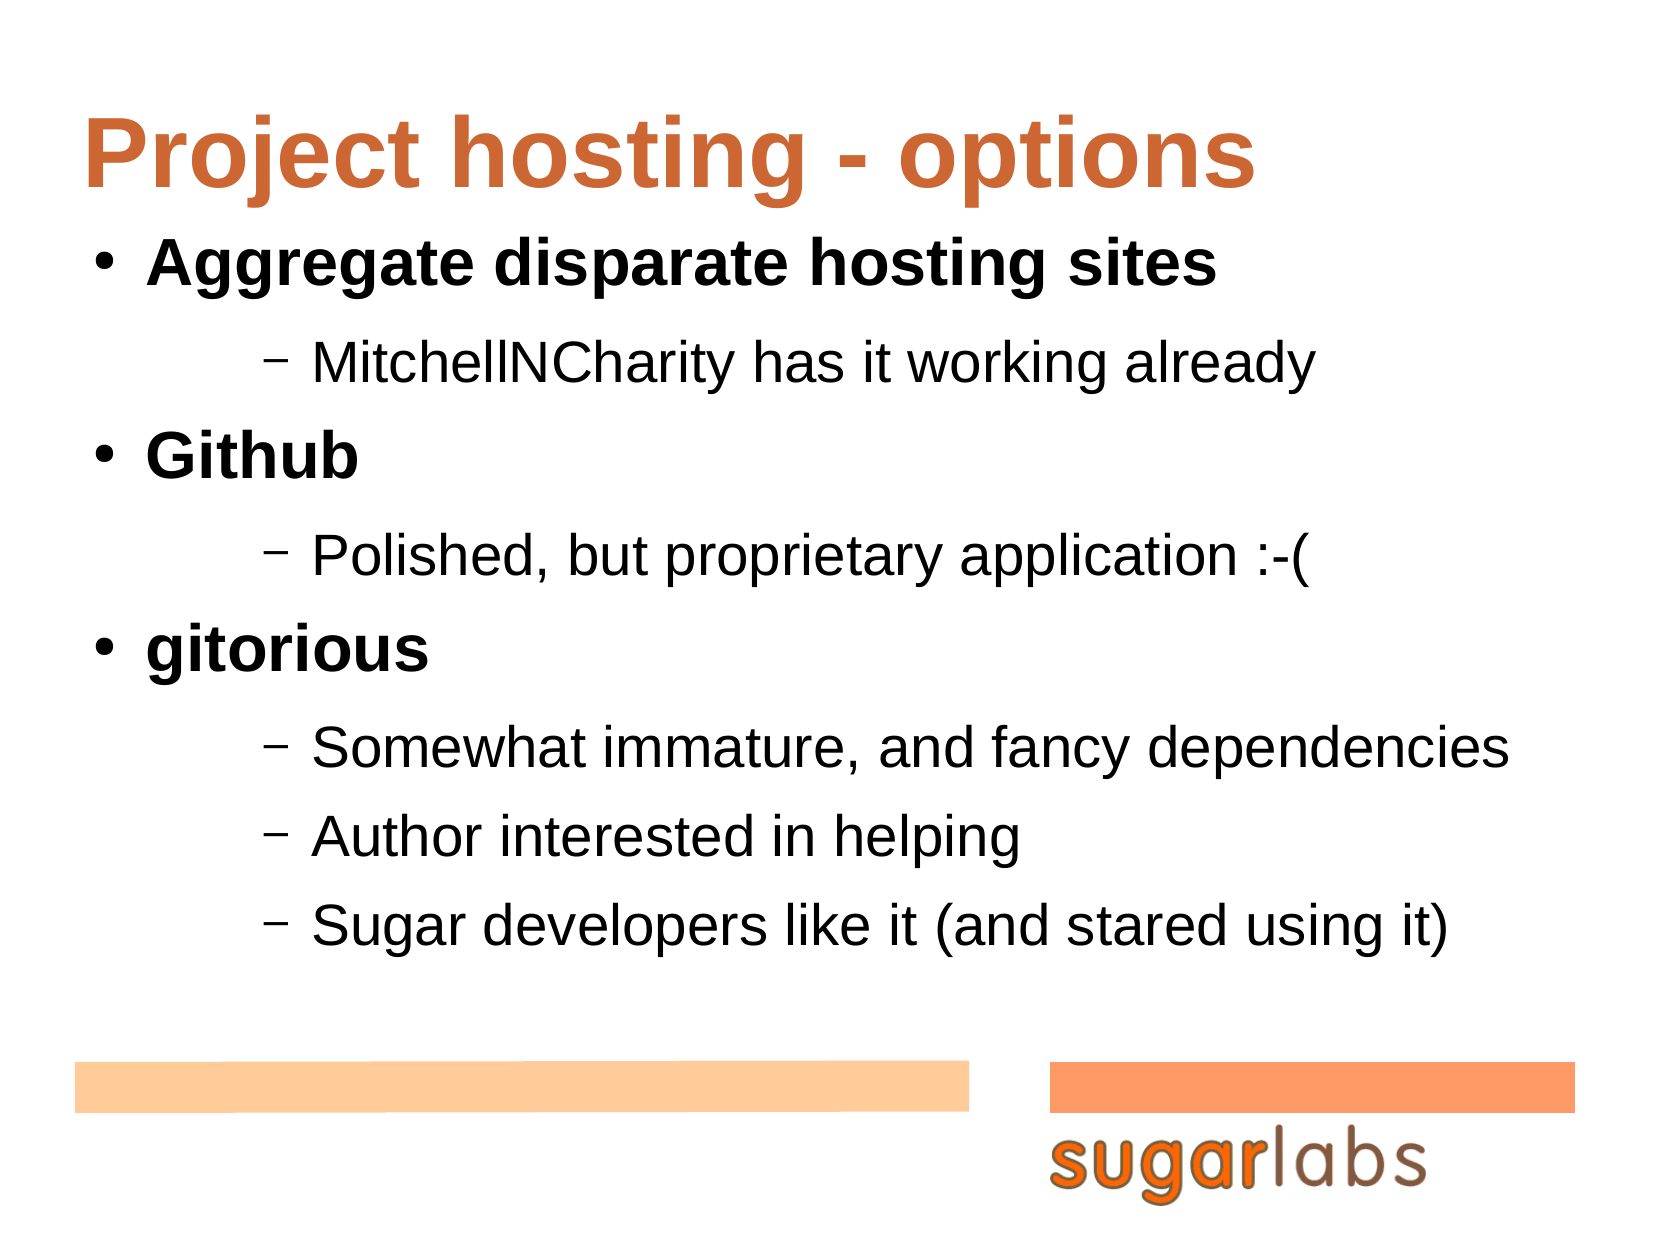

# Project hosting - options
Aggregate disparate hosting sites
MitchellNCharity has it working already
Github
Polished, but proprietary application :-(
gitorious
Somewhat immature, and fancy dependencies
Author interested in helping
Sugar developers like it (and stared using it)